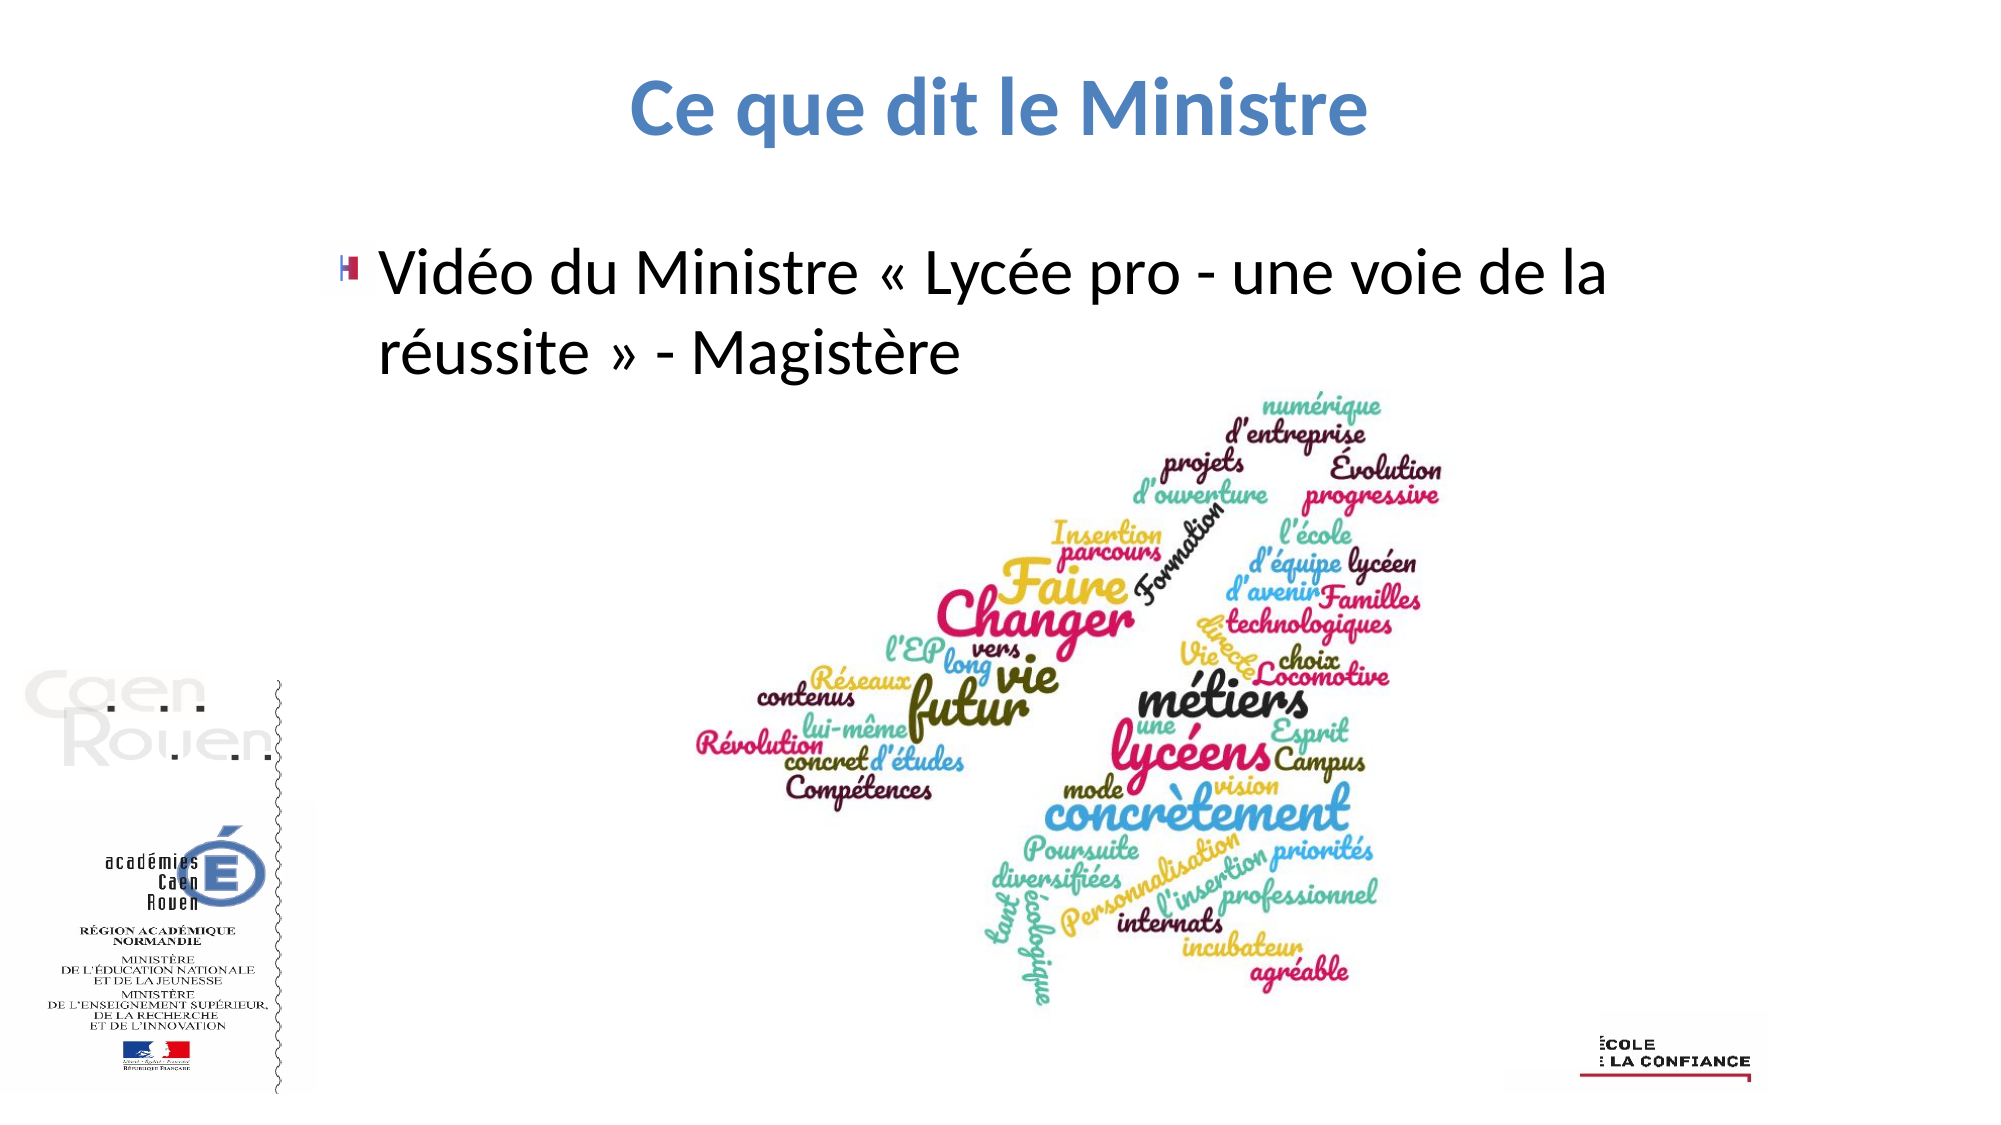

# Ce que dit le Ministre
Vidéo du Ministre « Lycée pro - une voie de la réussite » - Magistère